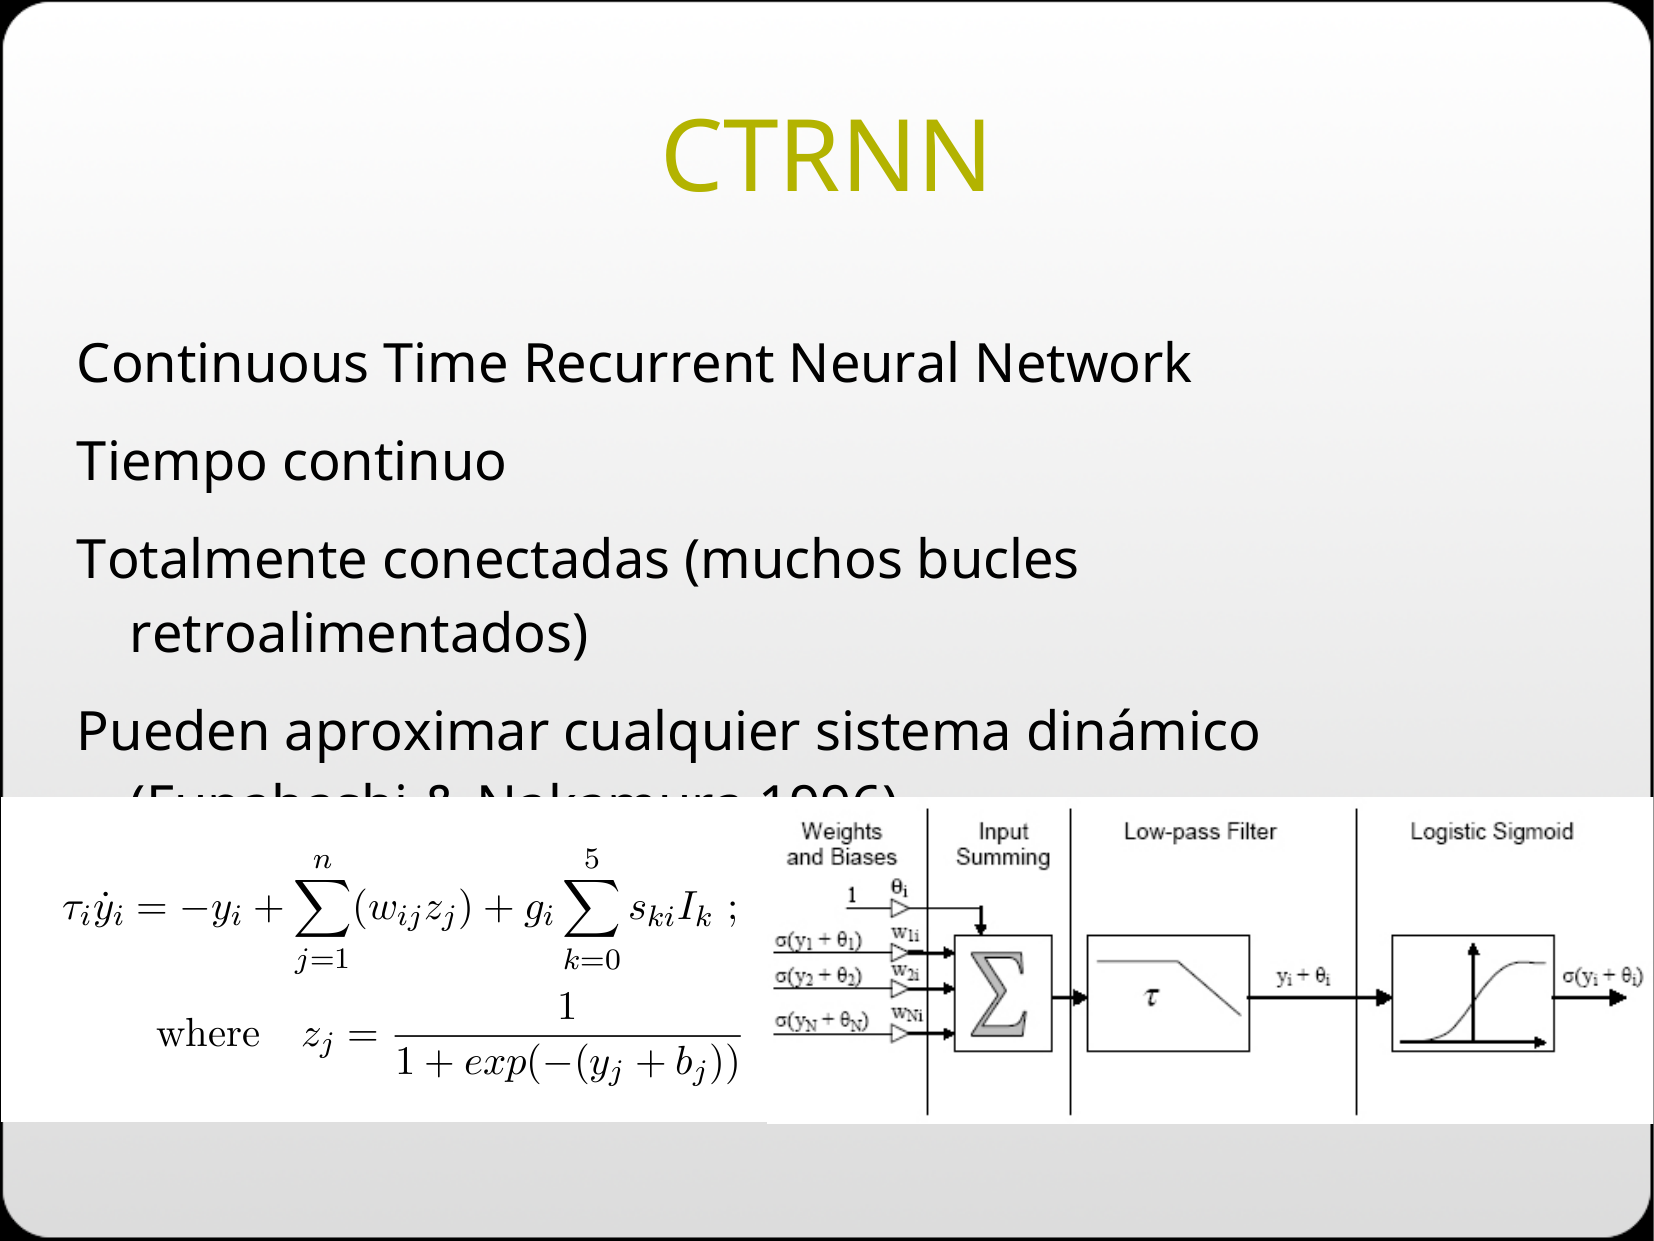

# CTRNN
Continuous Time Recurrent Neural Network
Tiempo continuo
Totalmente conectadas (muchos bucles retroalimentados)
Pueden aproximar cualquier sistema dinámico (Funahashi & Nakamura 1996)